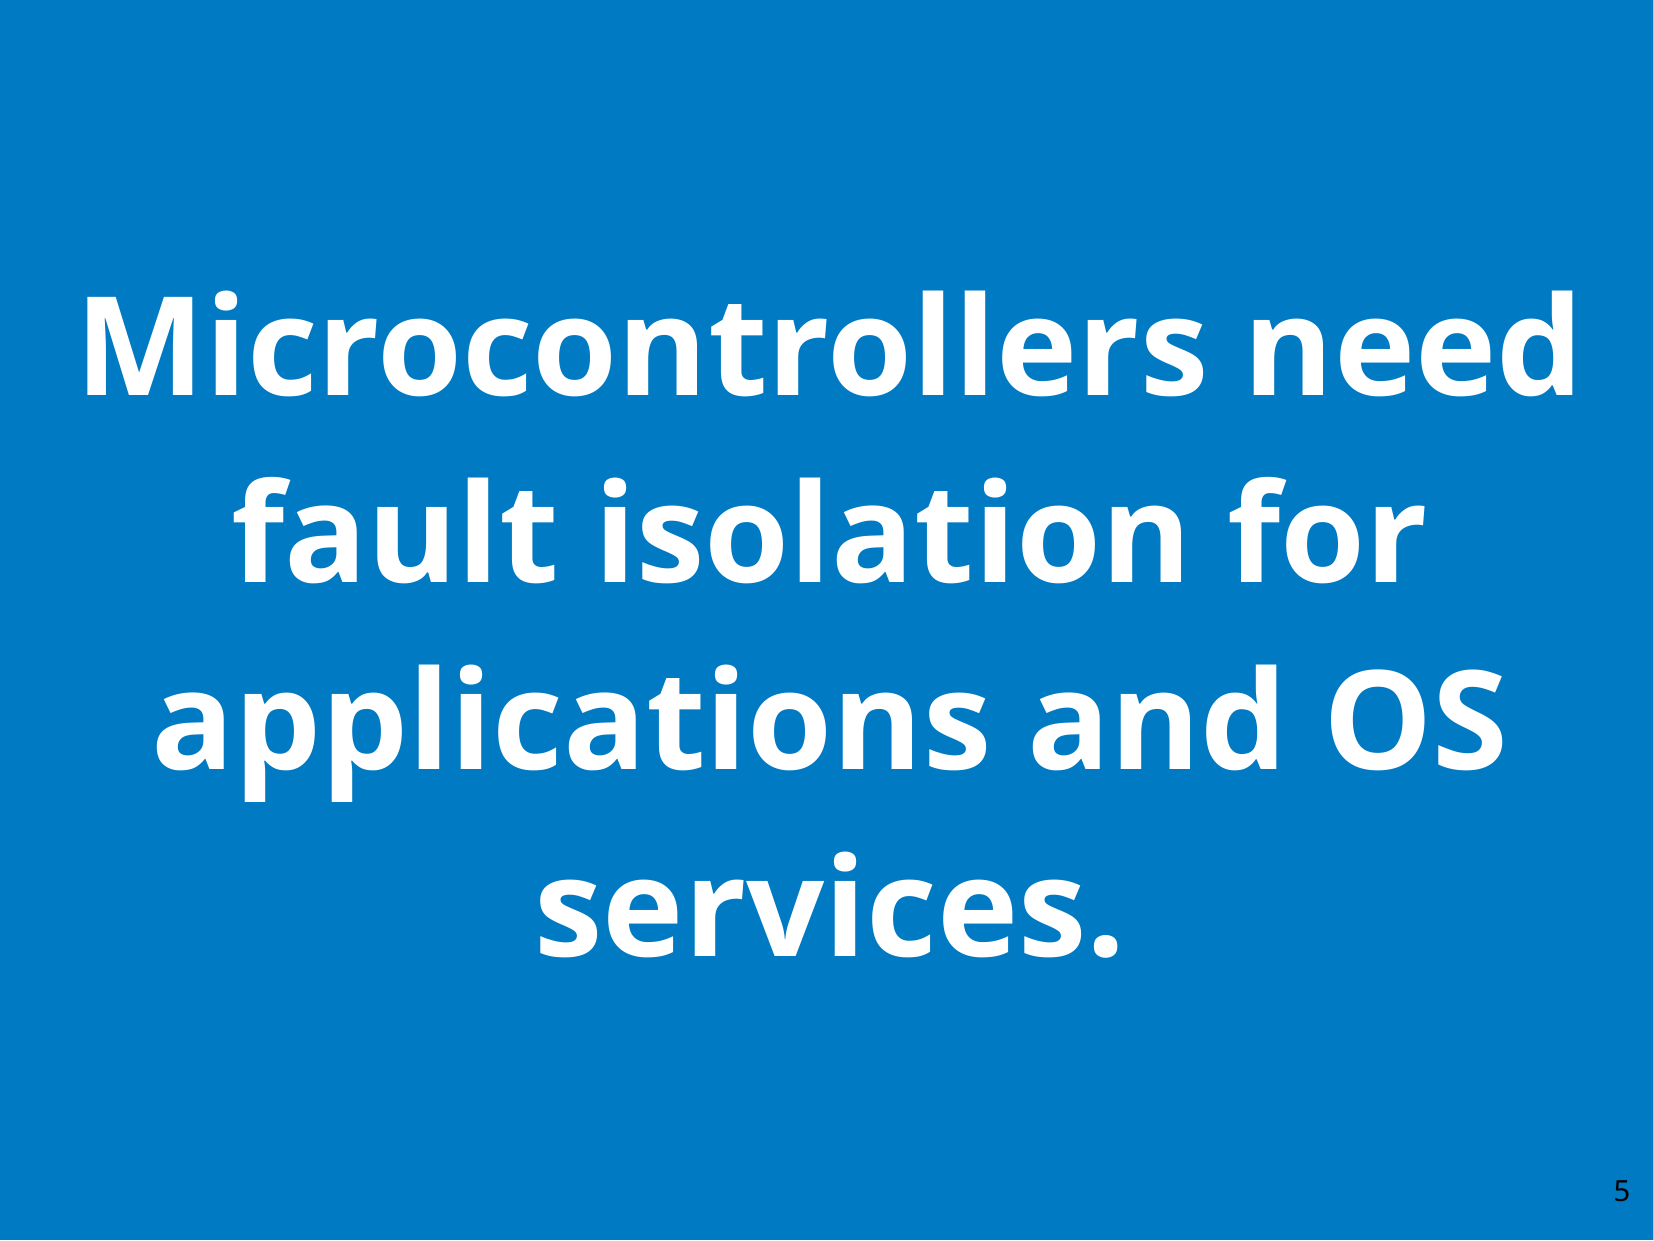

Microcontrollers need fault isolation for applications and OS services.
5